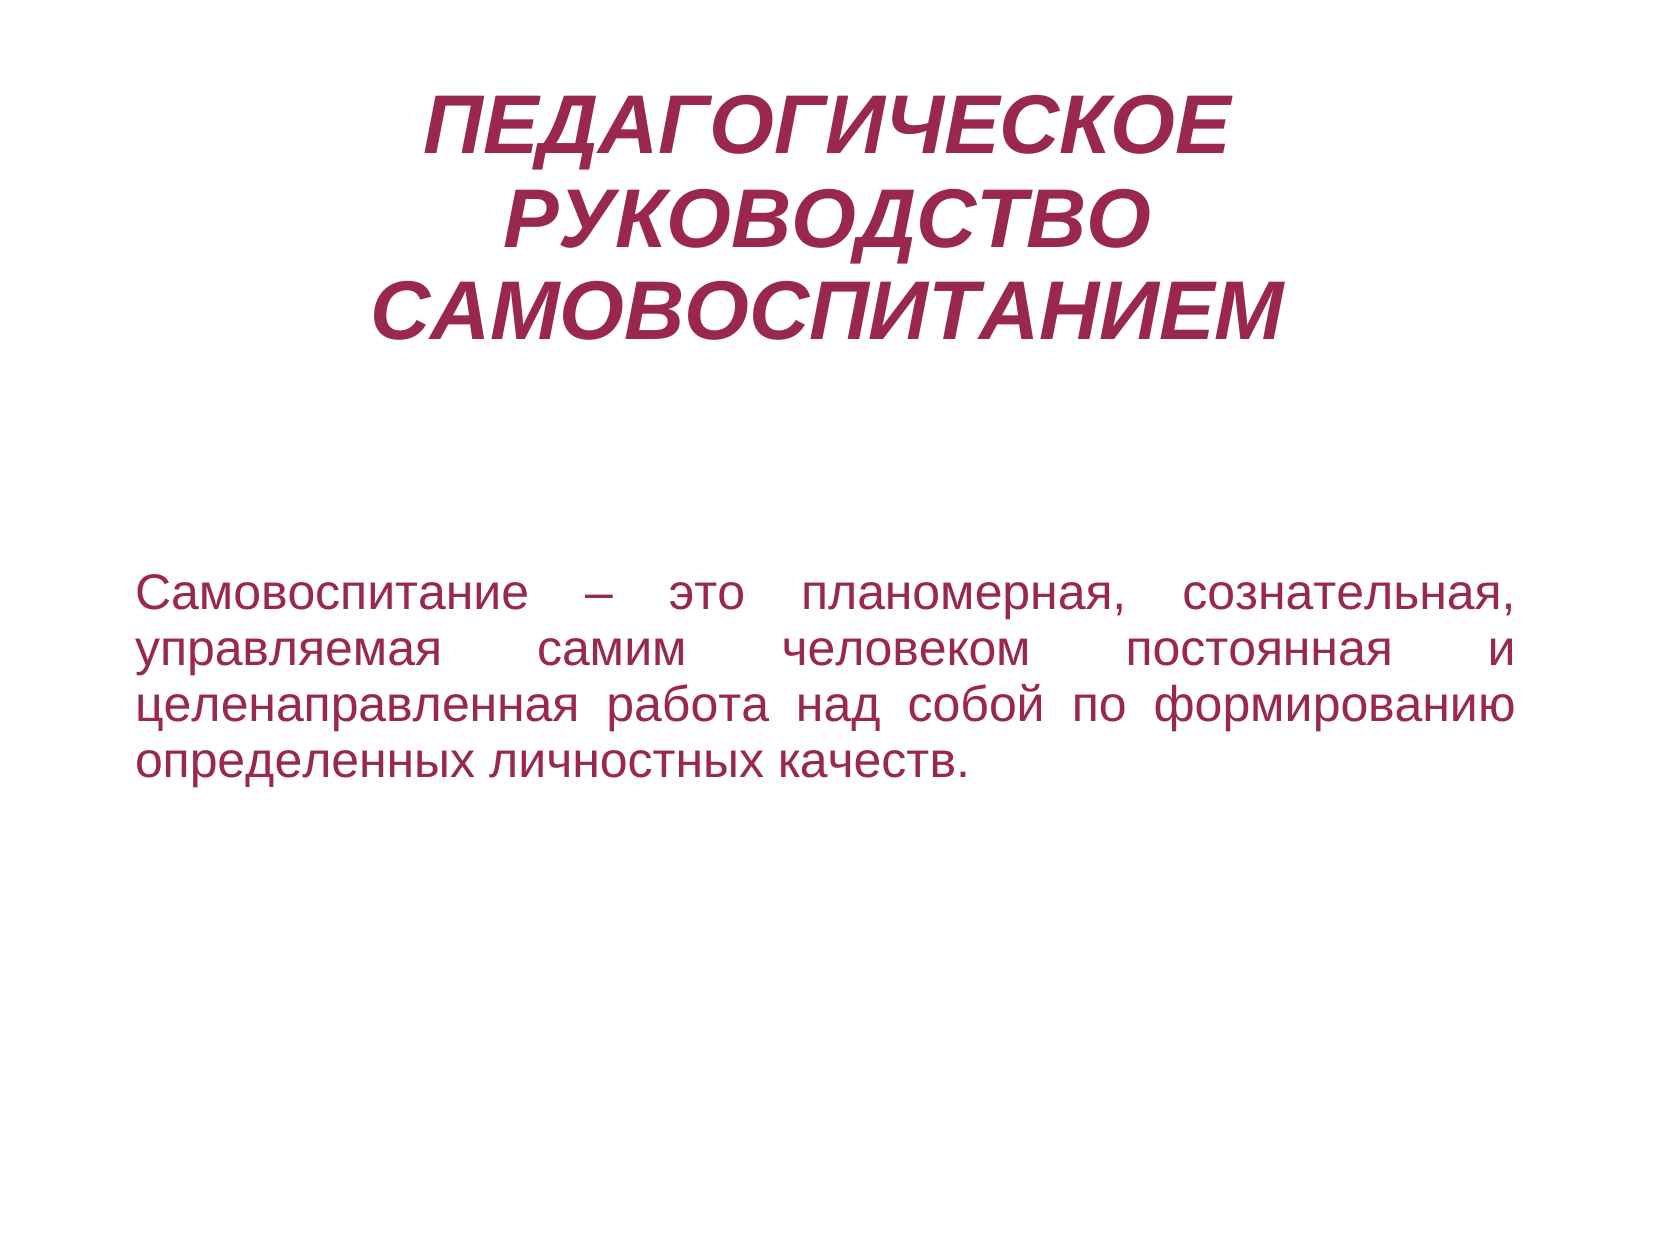

# ПЕДАГОГИЧЕСКОЕ РУКОВОДСТВО САМОВОСПИТАНИЕМ
Самовоспитание – это планомерная, сознательная, управляемая самим человеком постоянная и целенаправленная работа над собой по формированию определенных личностных качеств.